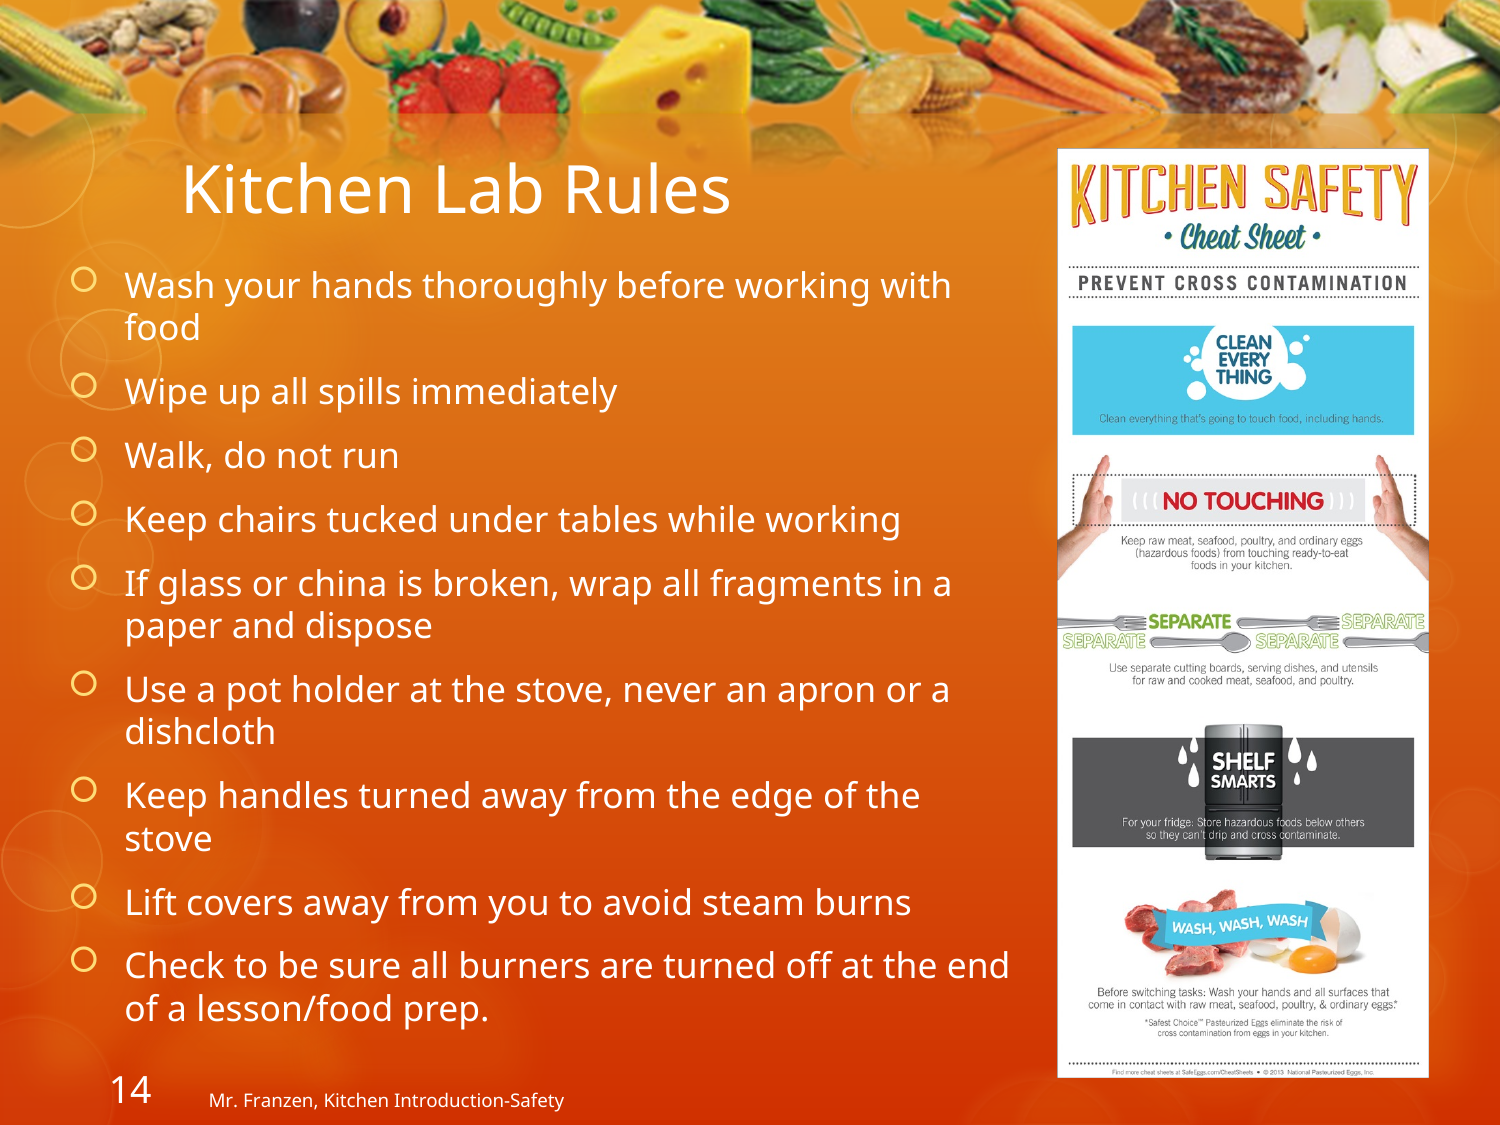

# Kitchen Lab Rules
Wash your hands thoroughly before working with food
Wipe up all spills immediately
Walk, do not run
Keep chairs tucked under tables while working
If glass or china is broken, wrap all fragments in a paper and dispose
Use a pot holder at the stove, never an apron or a dishcloth
Keep handles turned away from the edge of the stove
Lift covers away from you to avoid steam burns
Check to be sure all burners are turned off at the end of a lesson/food prep.
Mr. Franzen, Kitchen Introduction-Safety